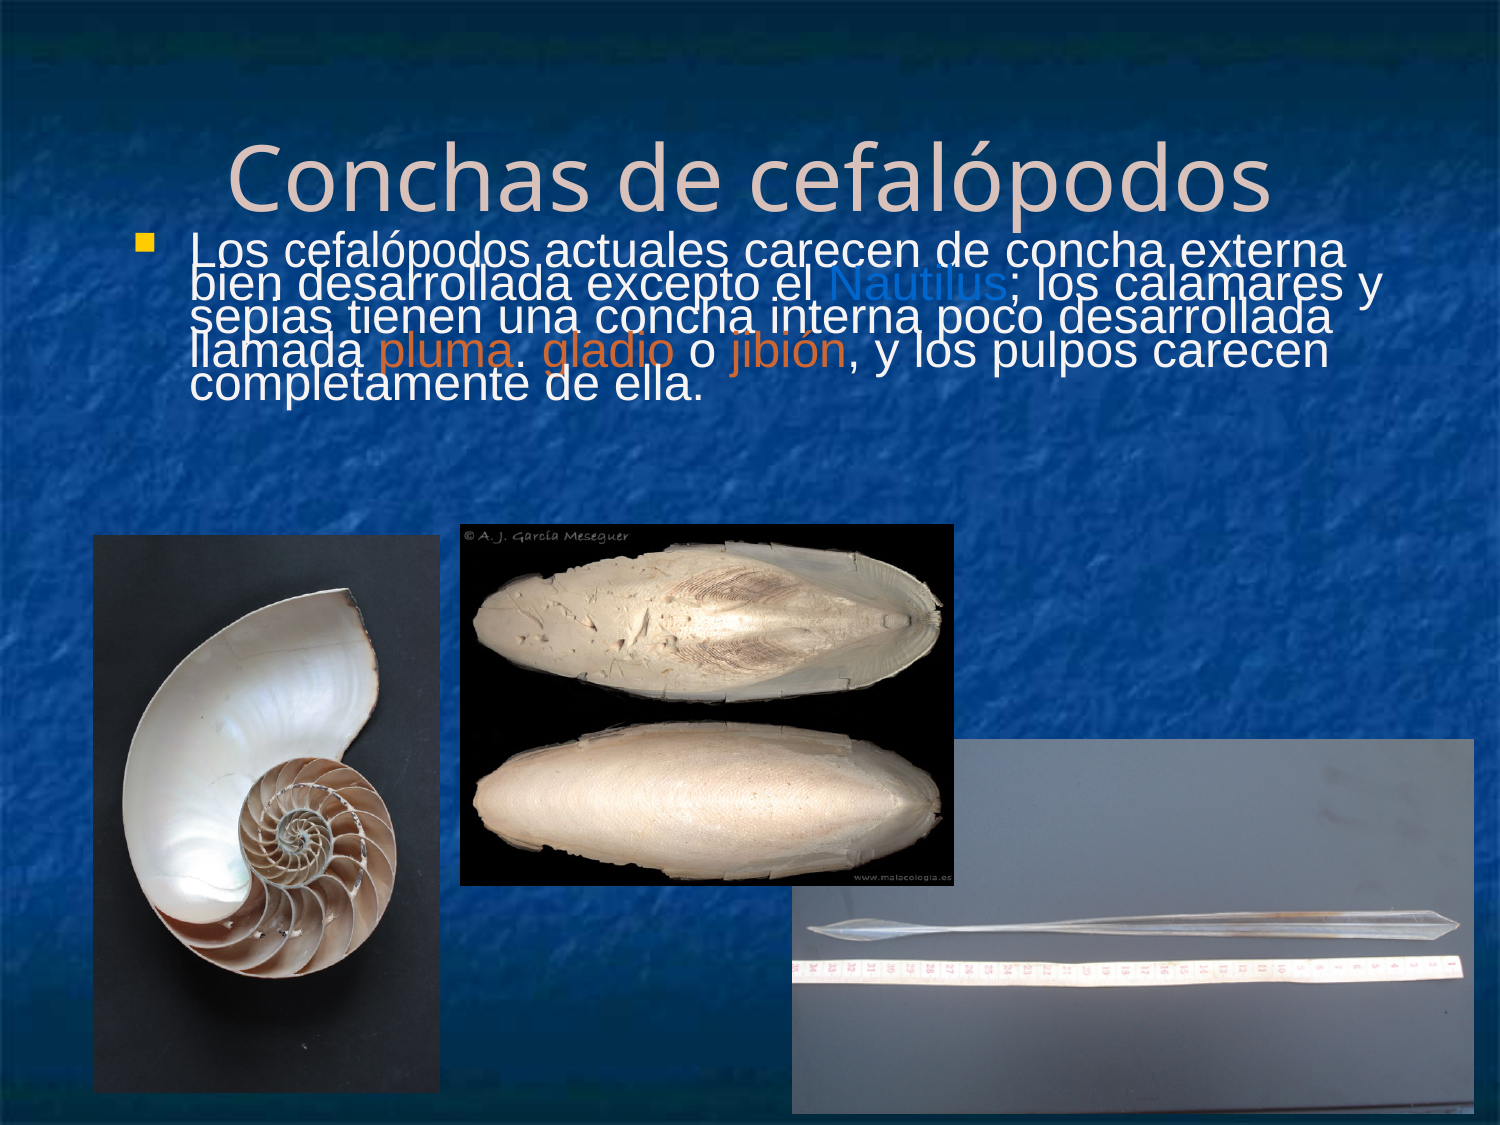

# Conchas de cefalópodos
Los cefalópodos actuales carecen de concha externa bien desarrollada excepto el Nautilus; los calamares y sepias tienen una concha interna poco desarrollada llamada pluma. gladio o jibión, y los pulpos carecen completamente de ella.